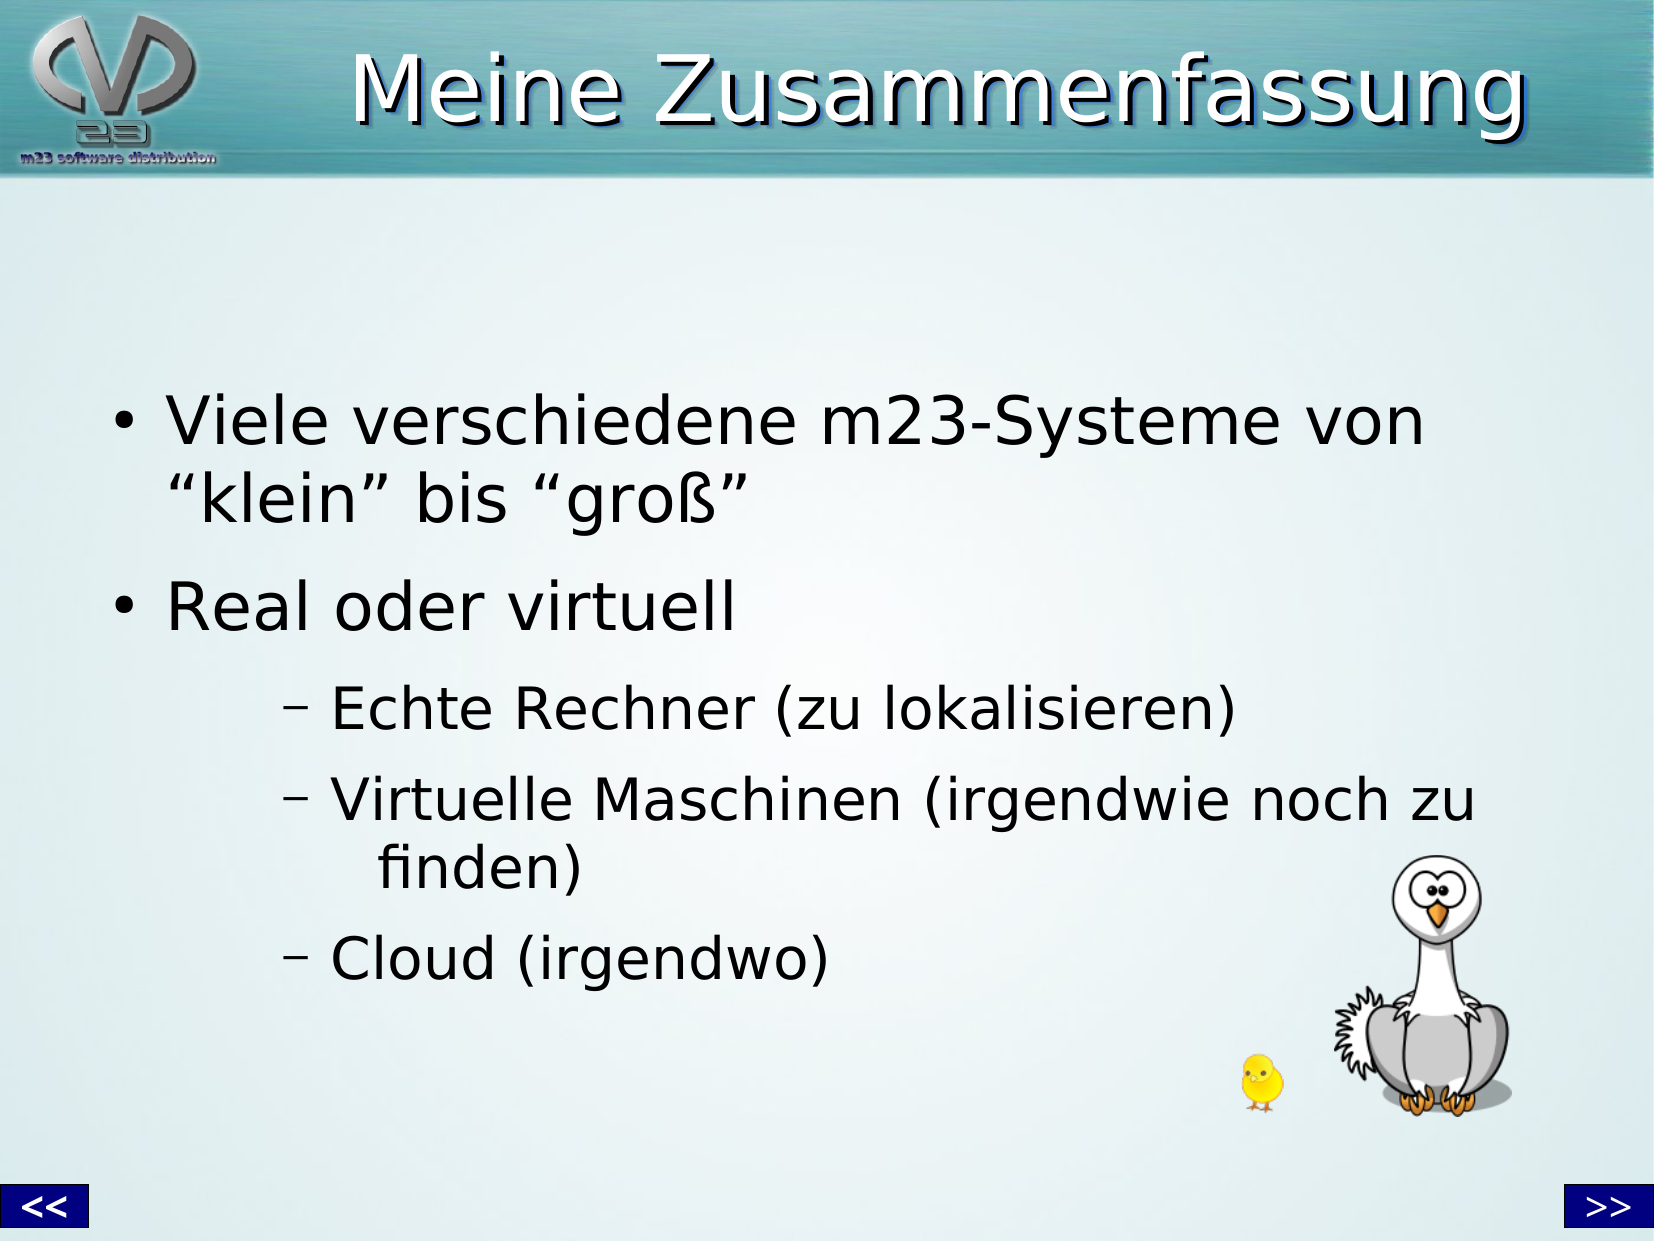

# Meine Zusammenfassung
Viele verschiedene m23-Systeme von “klein” bis “groß”
Real oder virtuell
Echte Rechner (zu lokalisieren)
Virtuelle Maschinen (irgendwie noch zu finden)
Cloud (irgendwo)